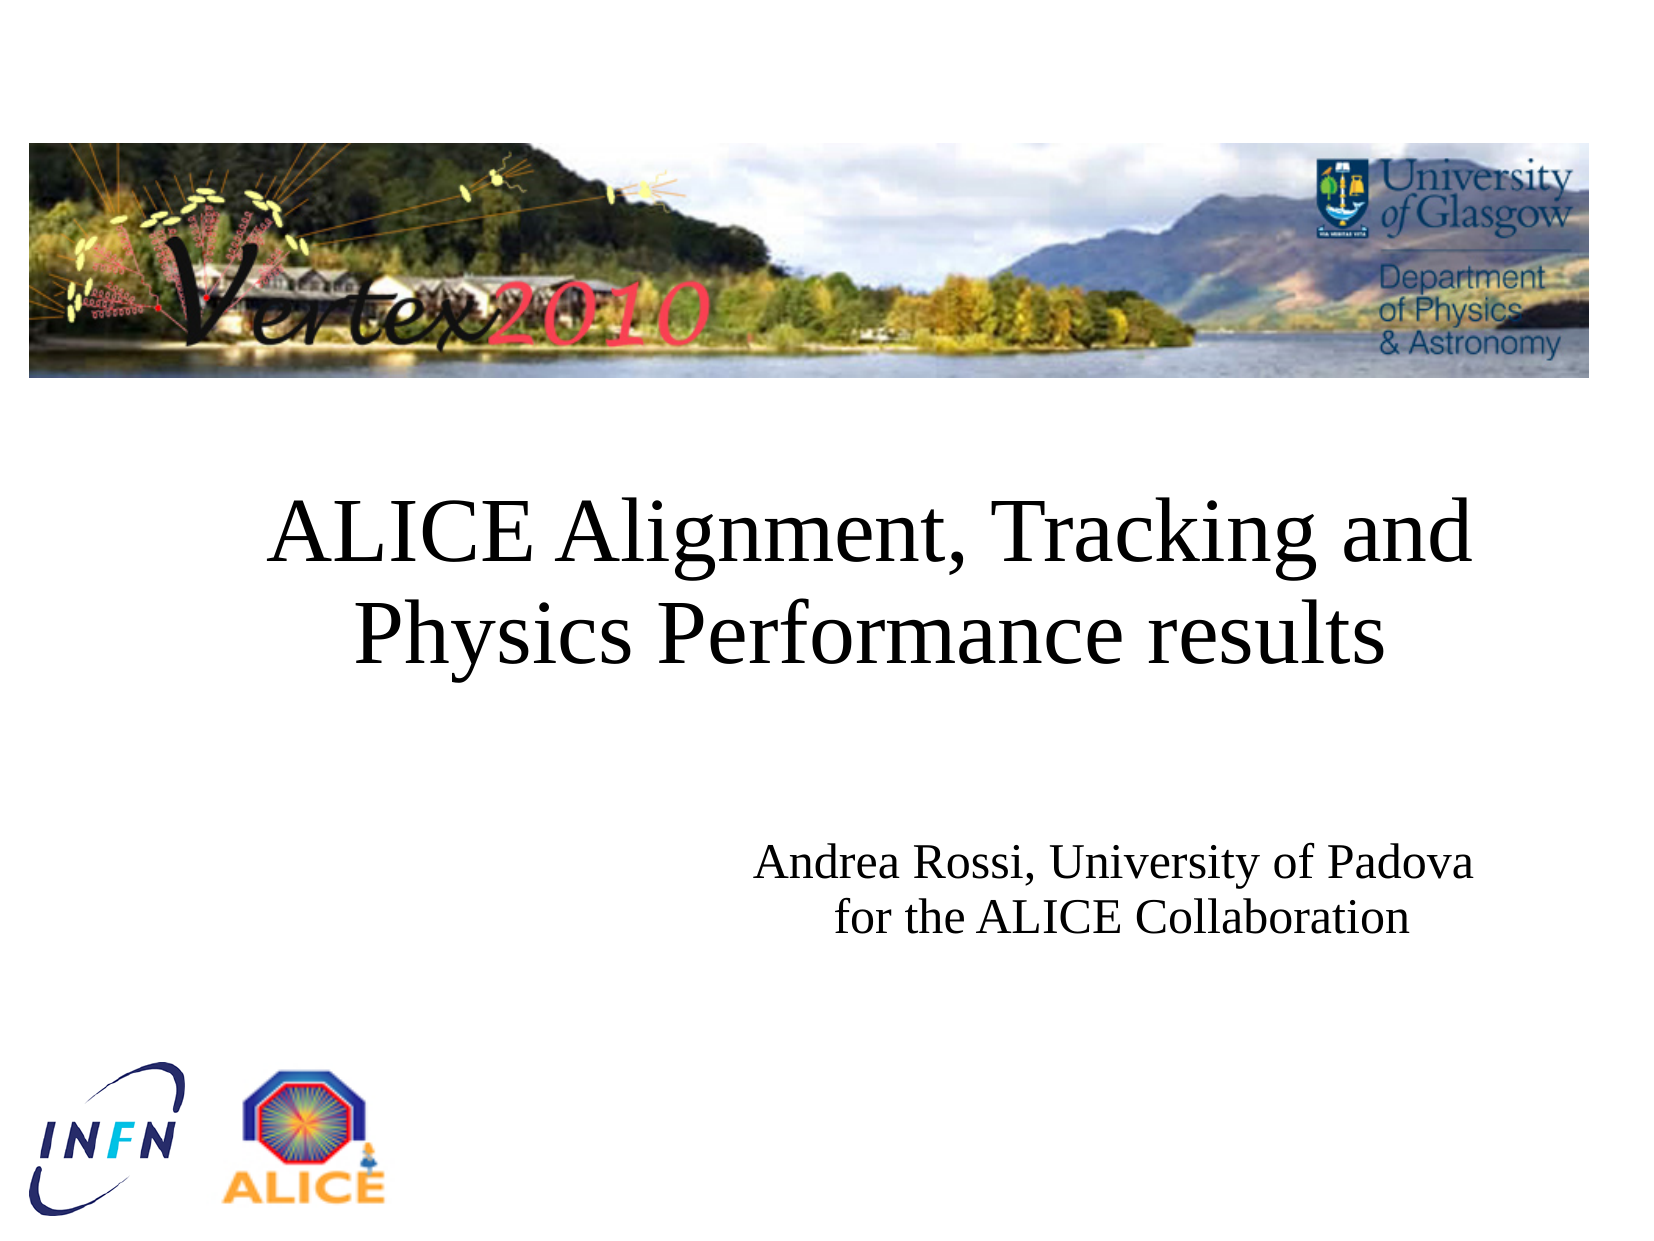

ALICE Alignment, Tracking and Physics Performance results
Andrea Rossi, University of Padova
for the ALICE Collaboration